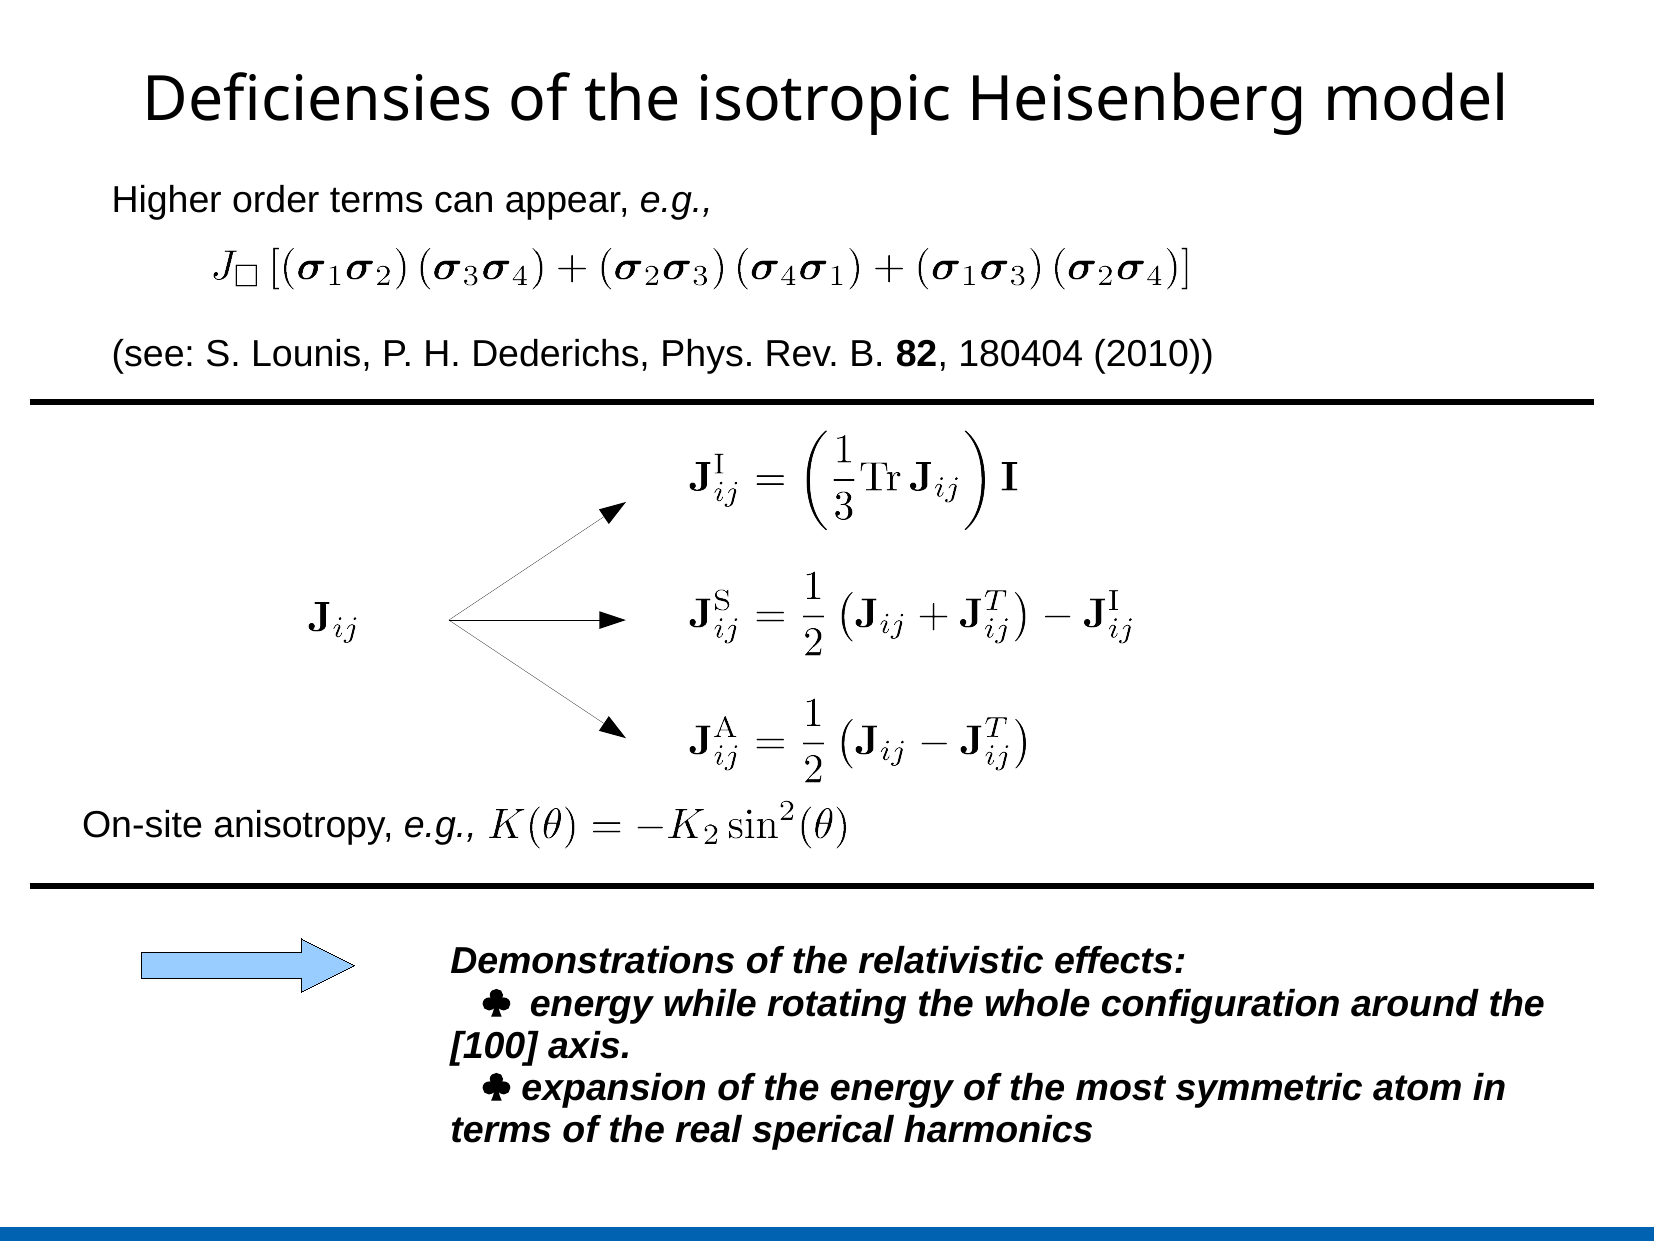

# Deficiensies of the isotropic Heisenberg model
Higher order terms can appear, e.g.,
(see: S. Lounis, P. H. Dederichs, Phys. Rev. B. 82, 180404 (2010))
On-site anisotropy, e.g.,
Demonstrations of the relativistic effects:
    energy while rotating the whole configuration around the
[100] axis.
    expansion of the energy of the most symmetric atom in
terms of the real sperical harmonics